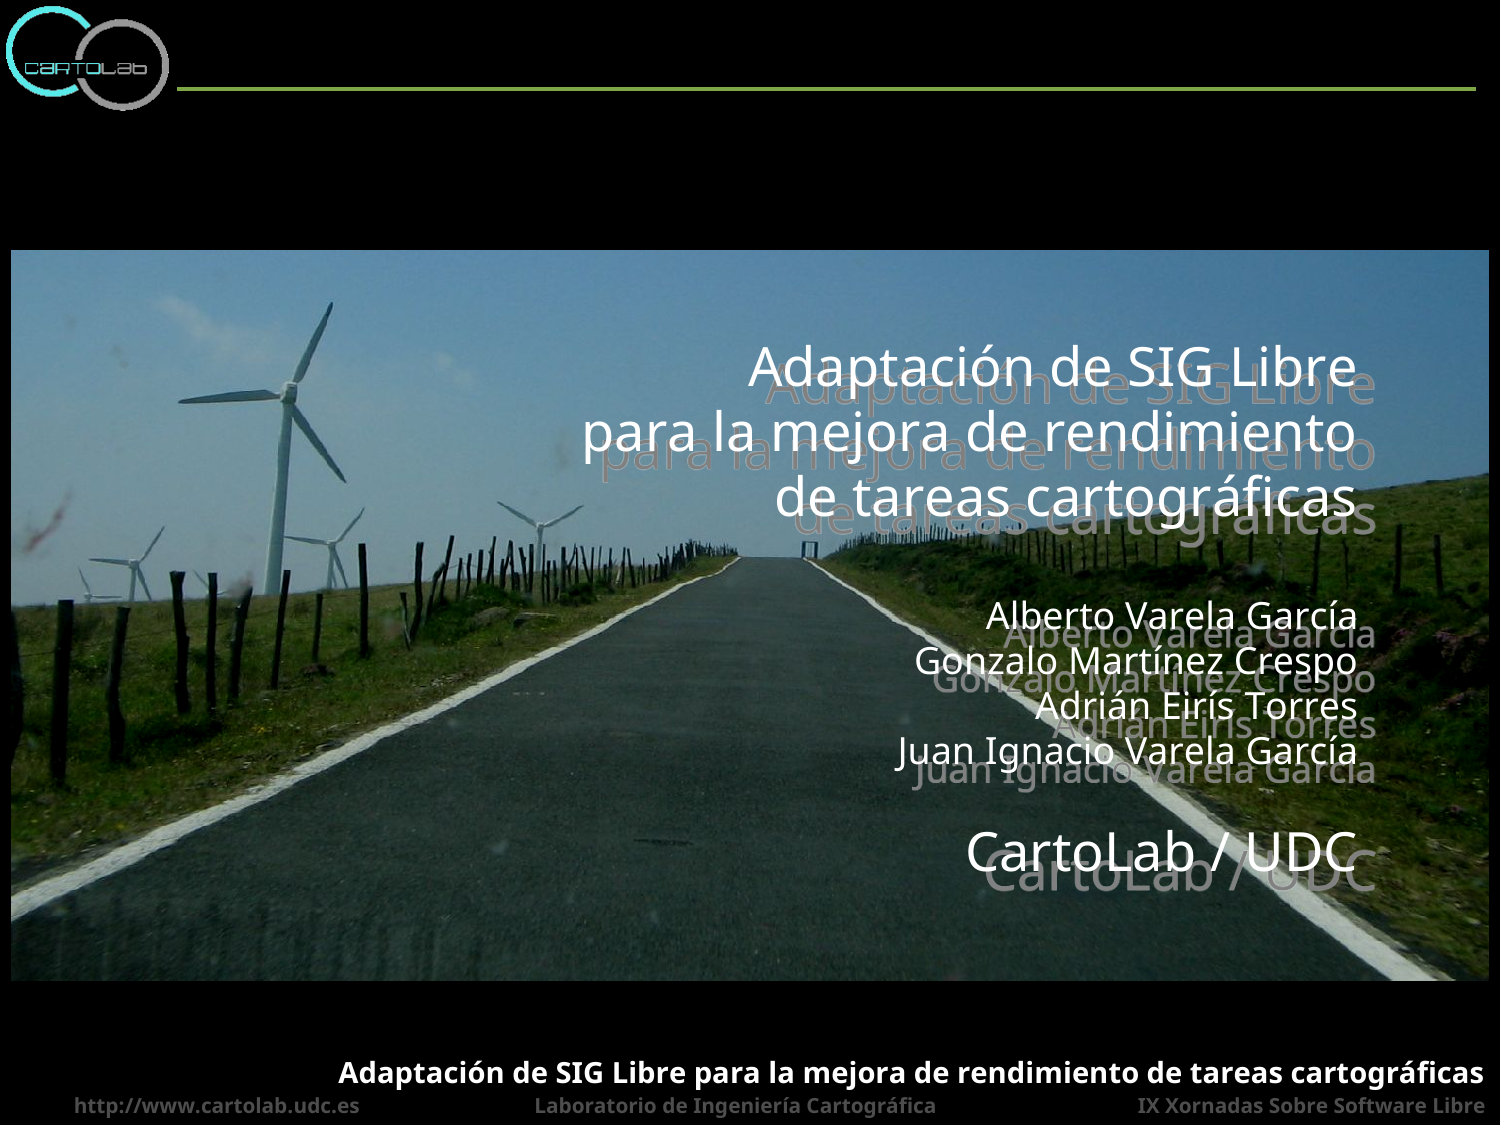

Adaptación de SIG Libre
para la mejora de rendimiento
de tareas cartográficas
Alberto Varela García
Gonzalo Martínez Crespo
Adrián Eirís Torres
Juan Ignacio Varela García
CartoLab / UDC